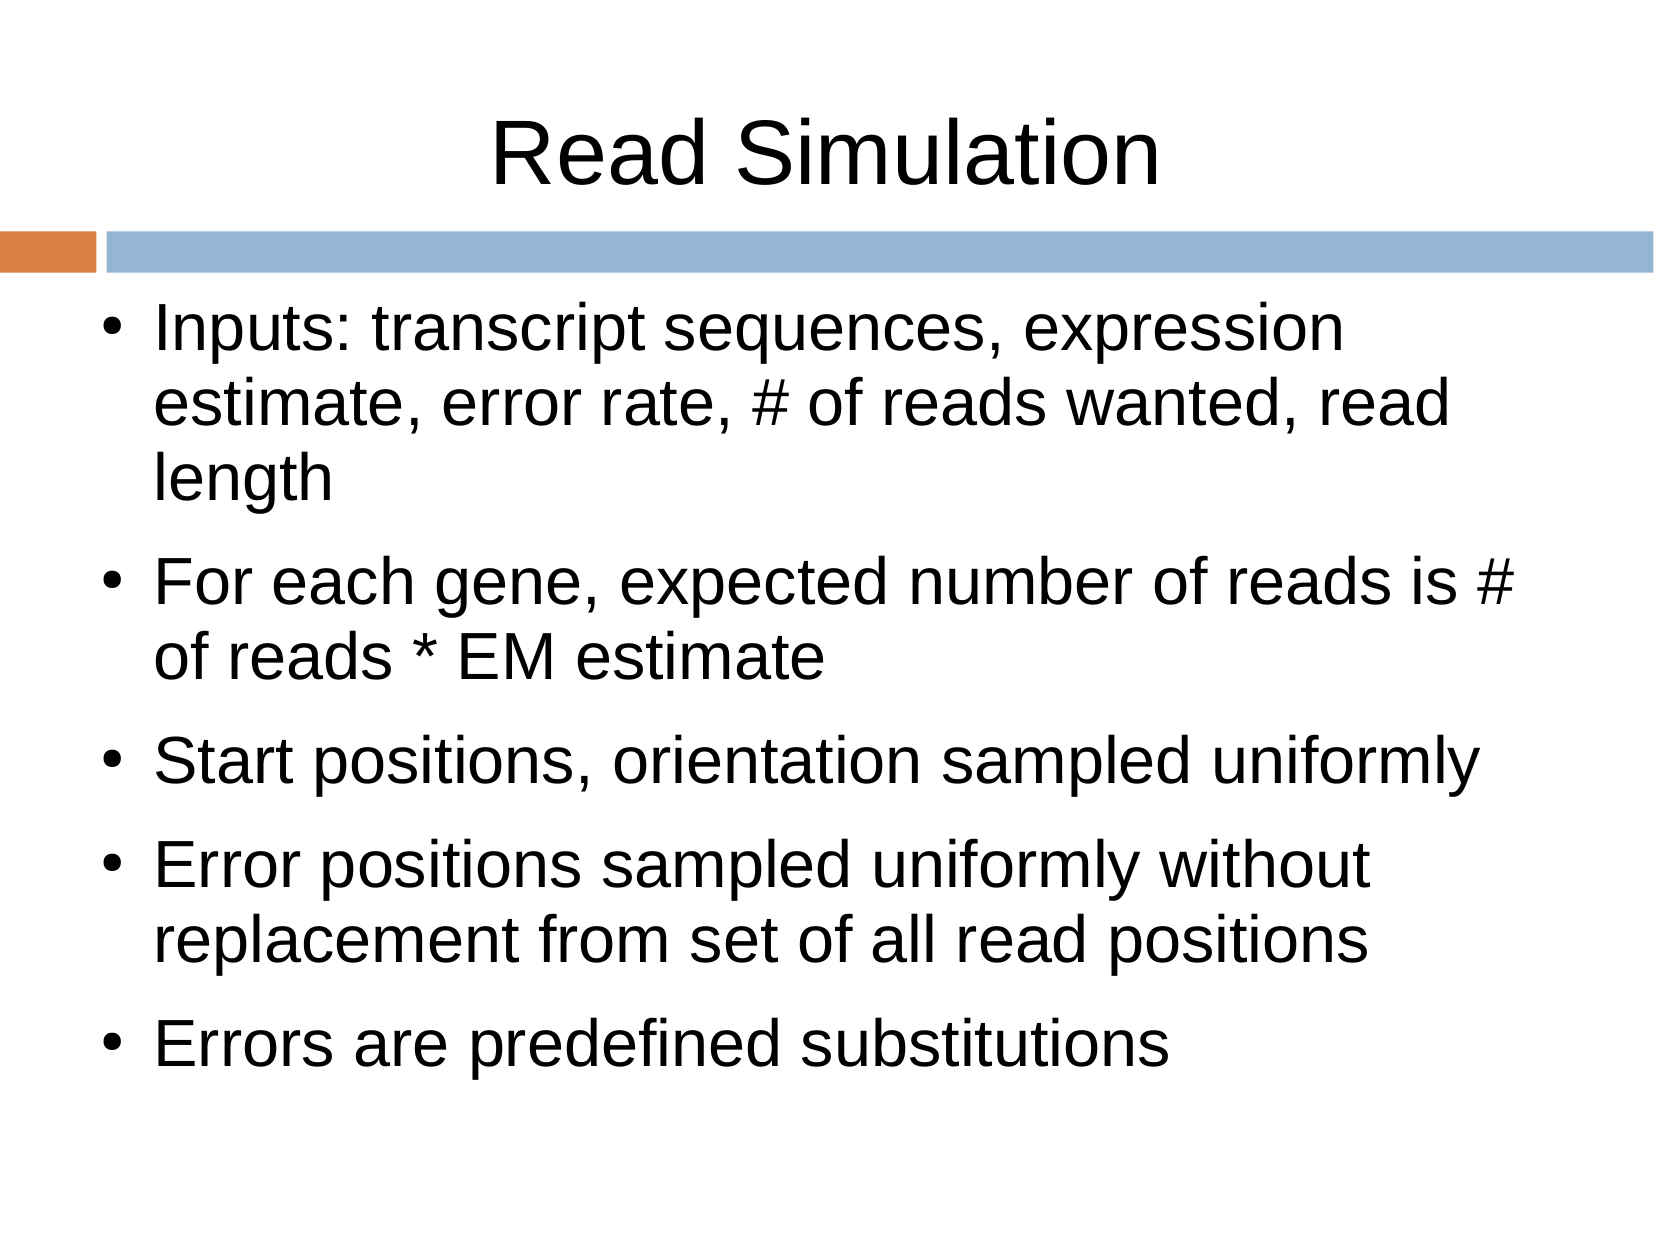

# Read Simulation
Inputs: transcript sequences, expression estimate, error rate, # of reads wanted, read length
For each gene, expected number of reads is # of reads * EM estimate
Start positions, orientation sampled uniformly
Error positions sampled uniformly without replacement from set of all read positions
Errors are predefined substitutions